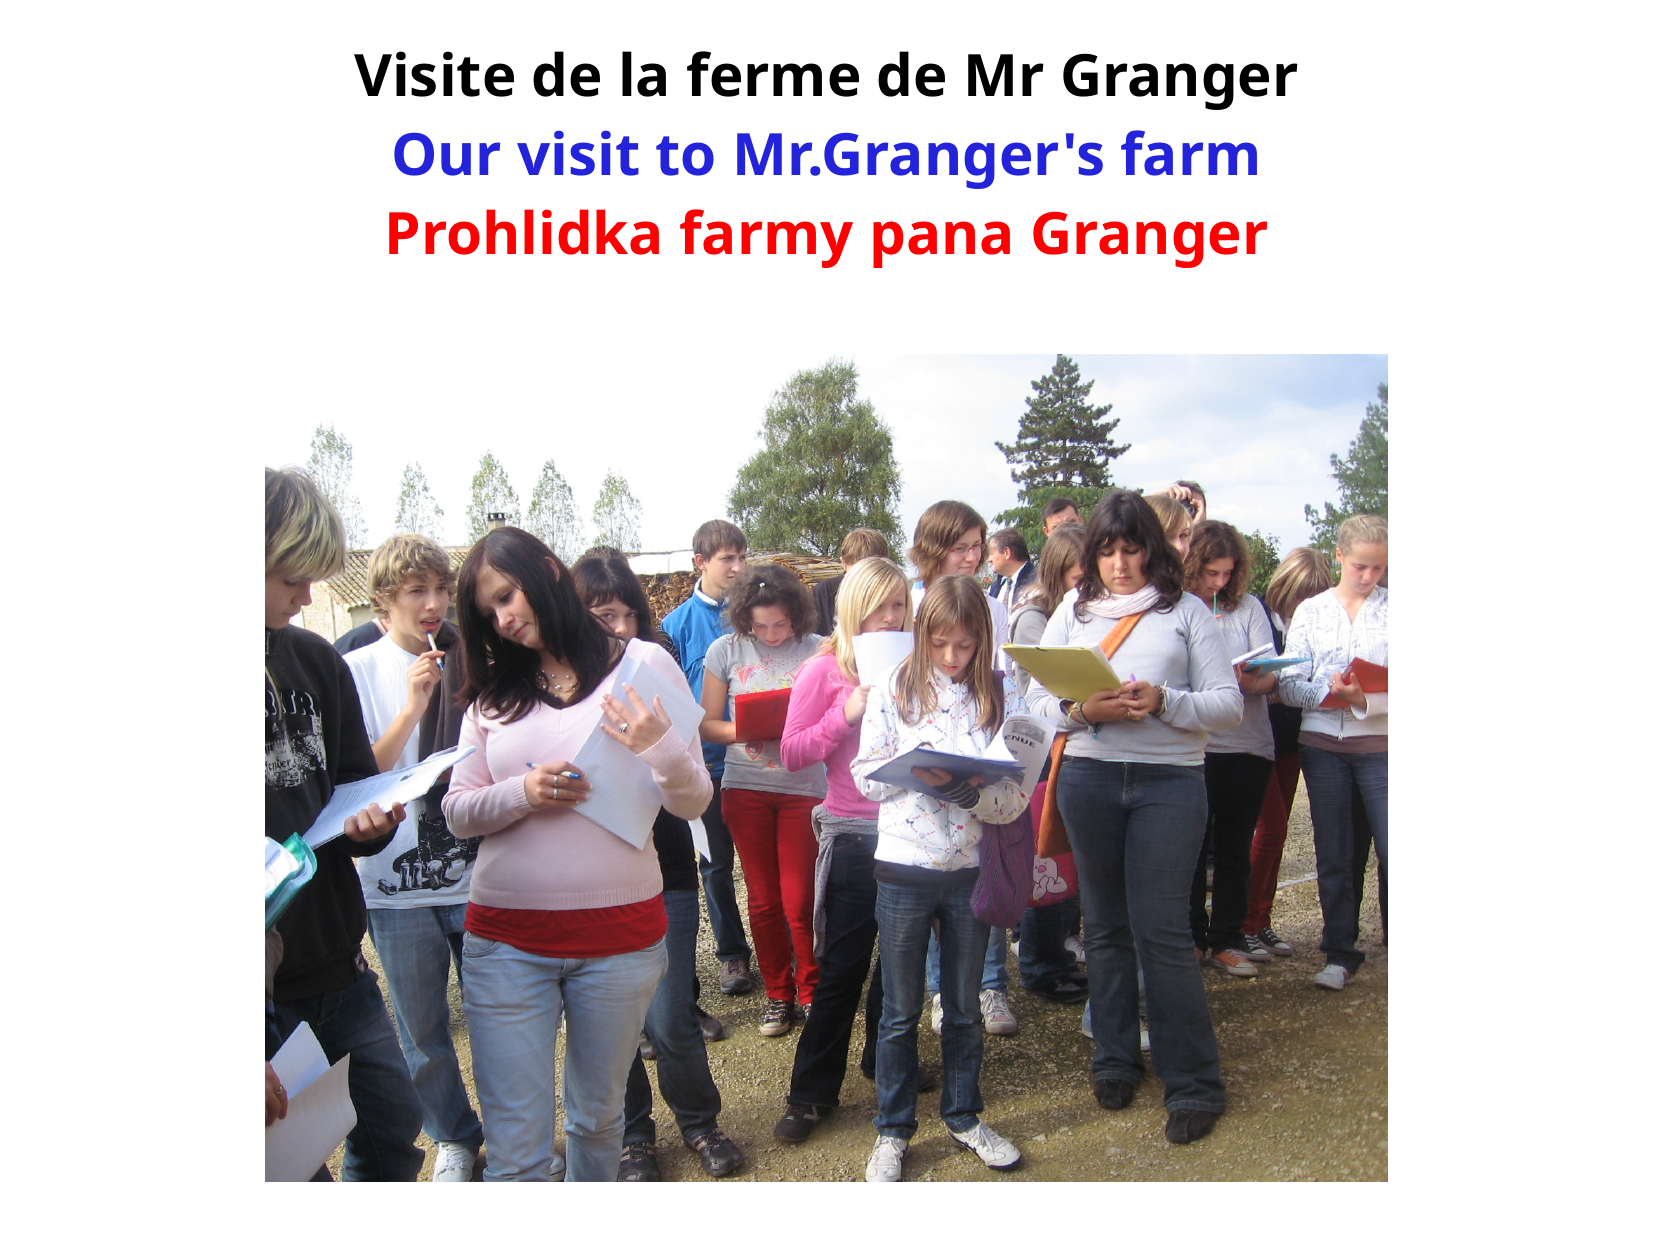

# Visite de la ferme de Mr Granger Our visit to Mr.Granger's farm Prohlidka farmy pana Granger